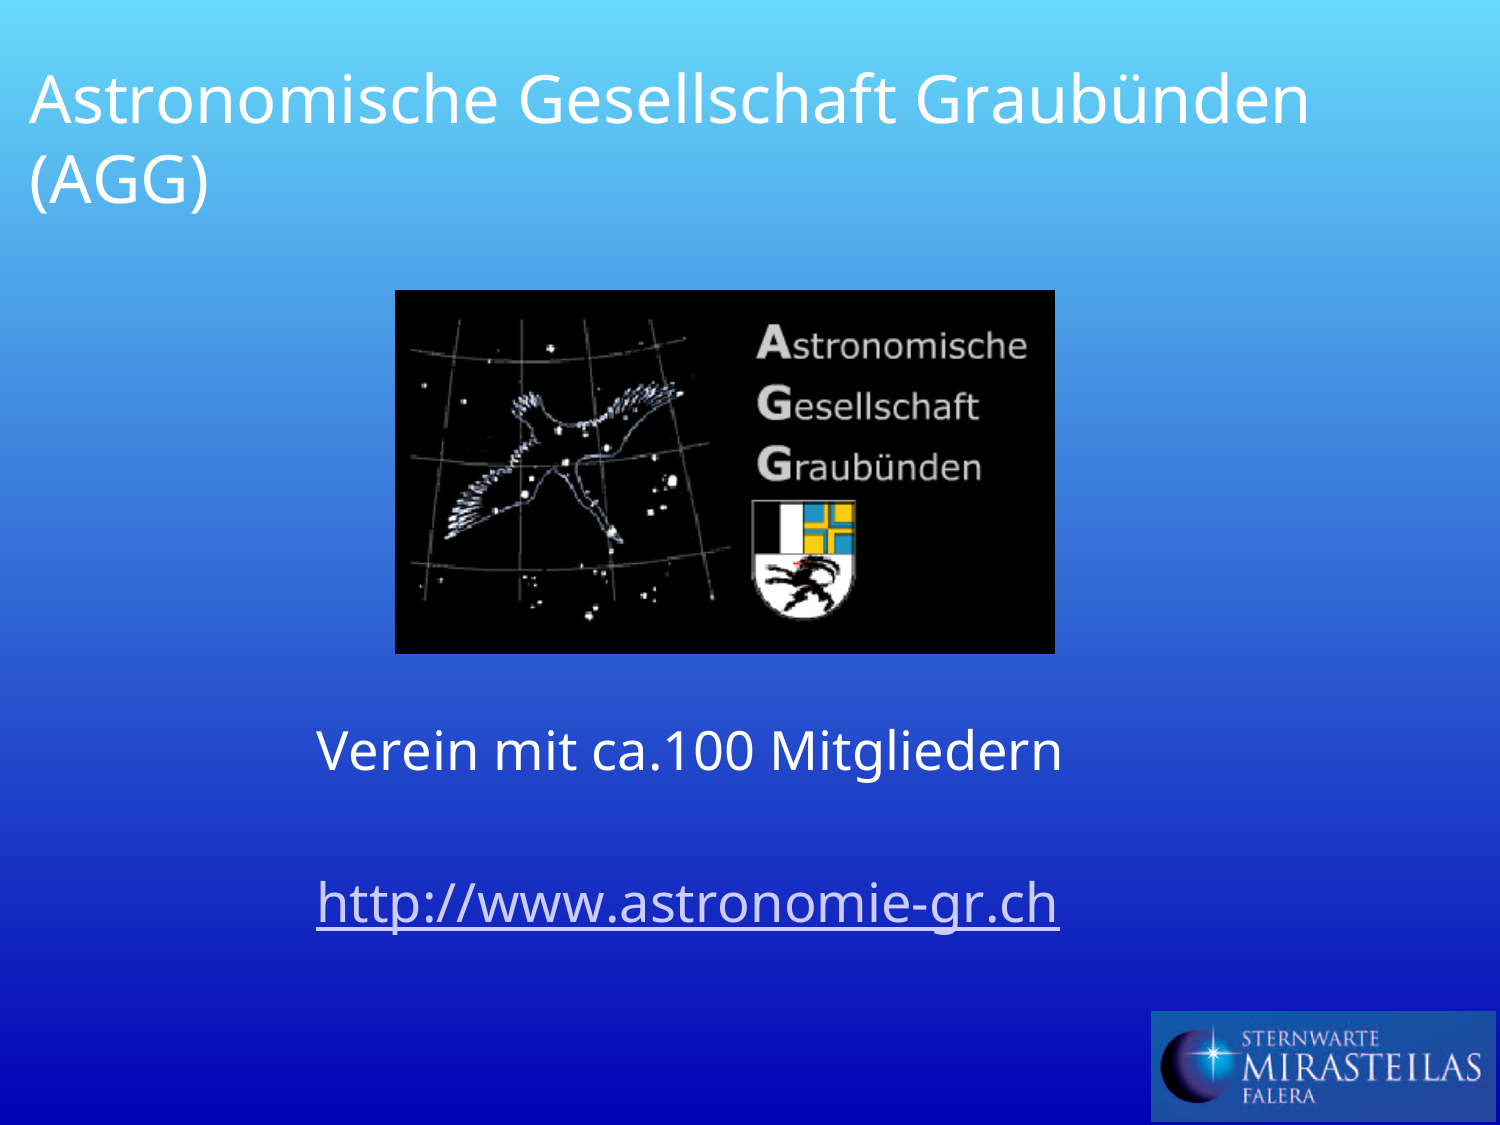

Astronomische Gesellschaft Graubünden (AGG)
Verein mit ca.100 Mitgliedern
http://www.astronomie-gr.ch